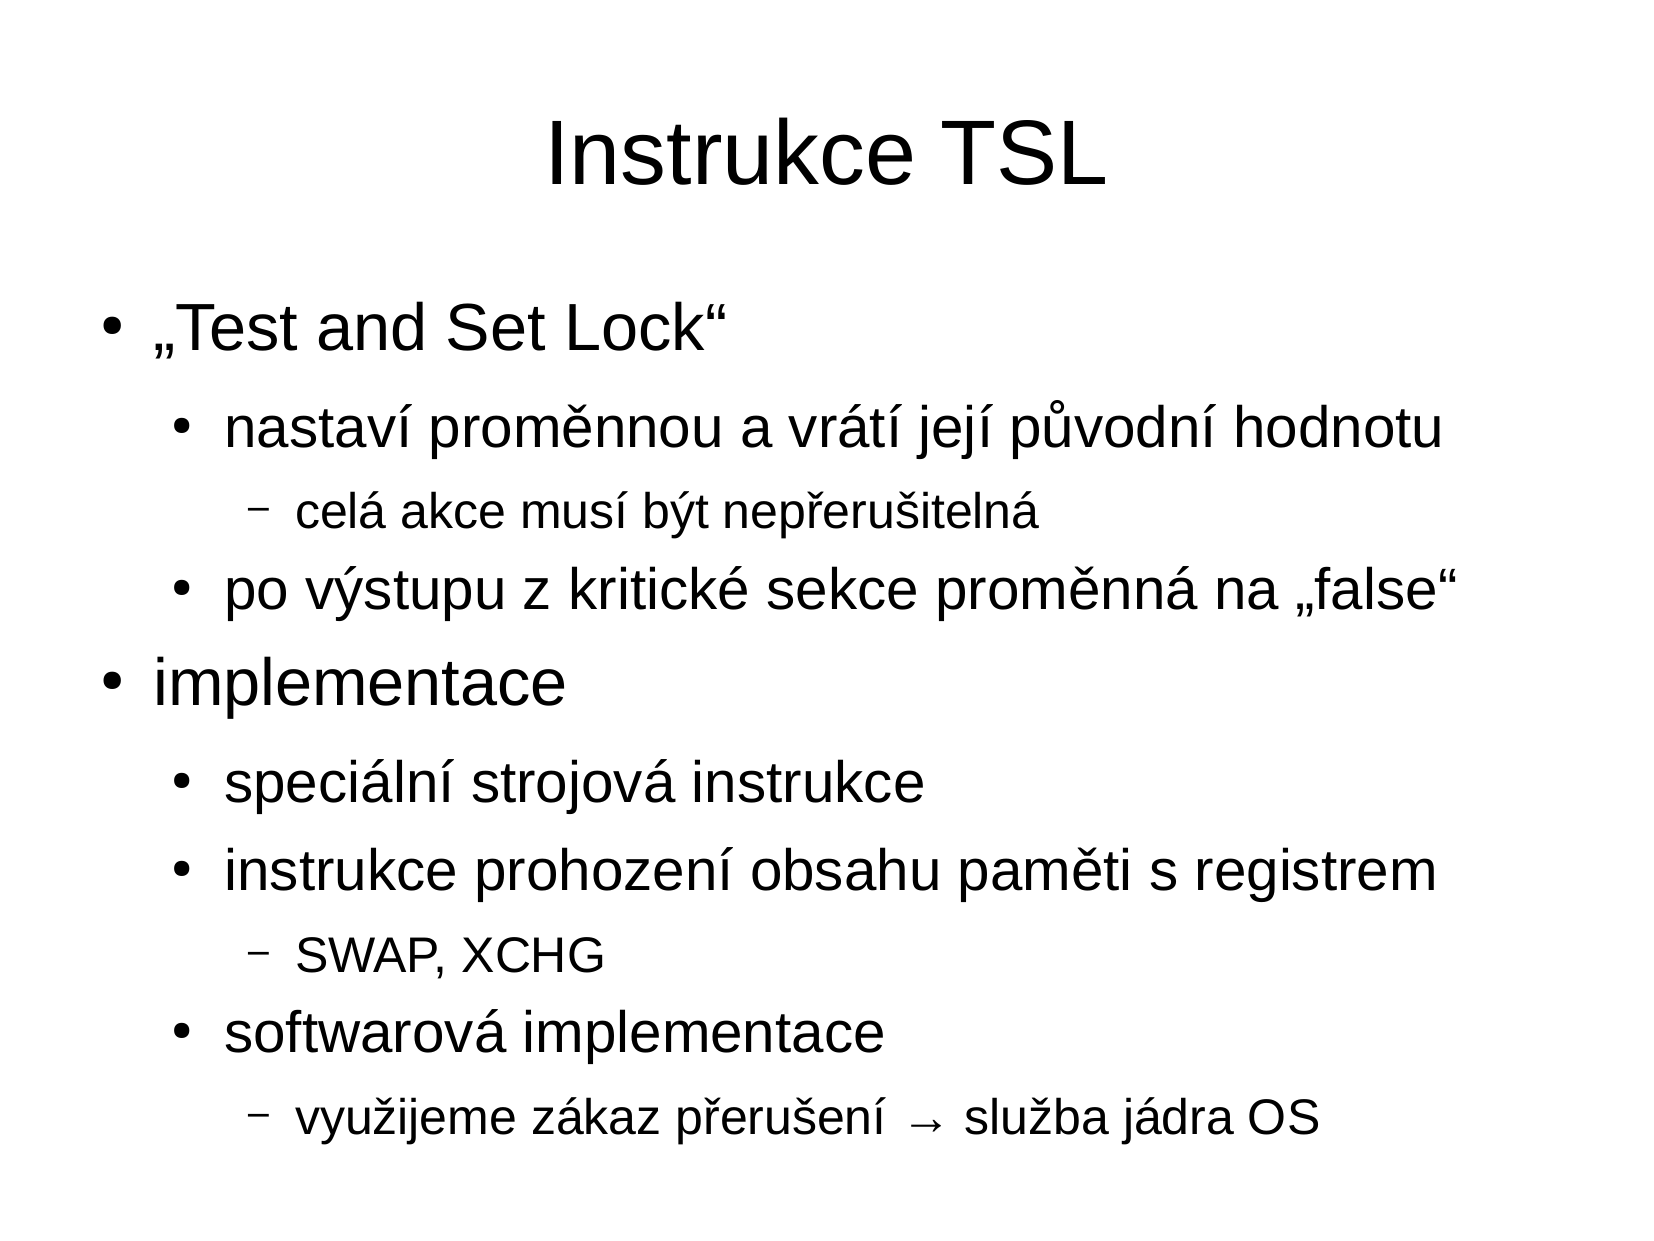

# Instrukce TSL
„Test and Set Lock“
nastaví proměnnou a vrátí její původní hodnotu
celá akce musí být nepřerušitelná
po výstupu z kritické sekce proměnná na „false“
implementace
speciální strojová instrukce
instrukce prohození obsahu paměti s registrem
SWAP, XCHG
softwarová implementace
využijeme zákaz přerušení → služba jádra OS